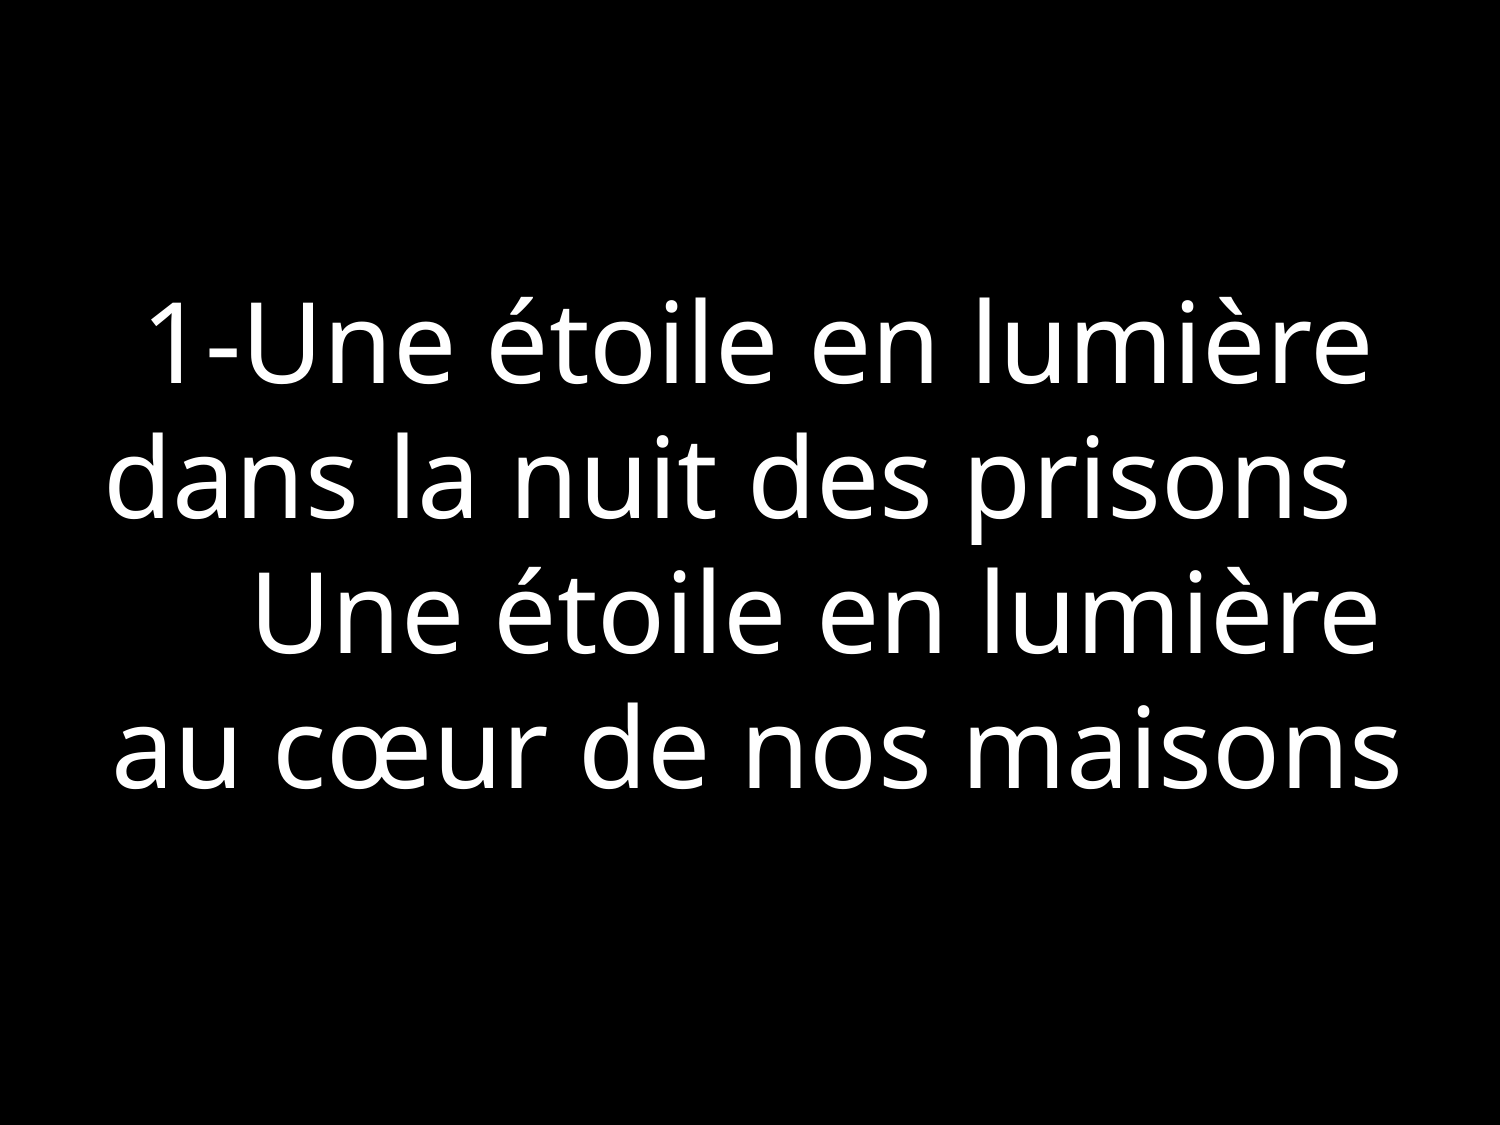

# 1-Une étoile en lumière dans la nuit des prisons Une étoile en lumière au cœur de nos maisons